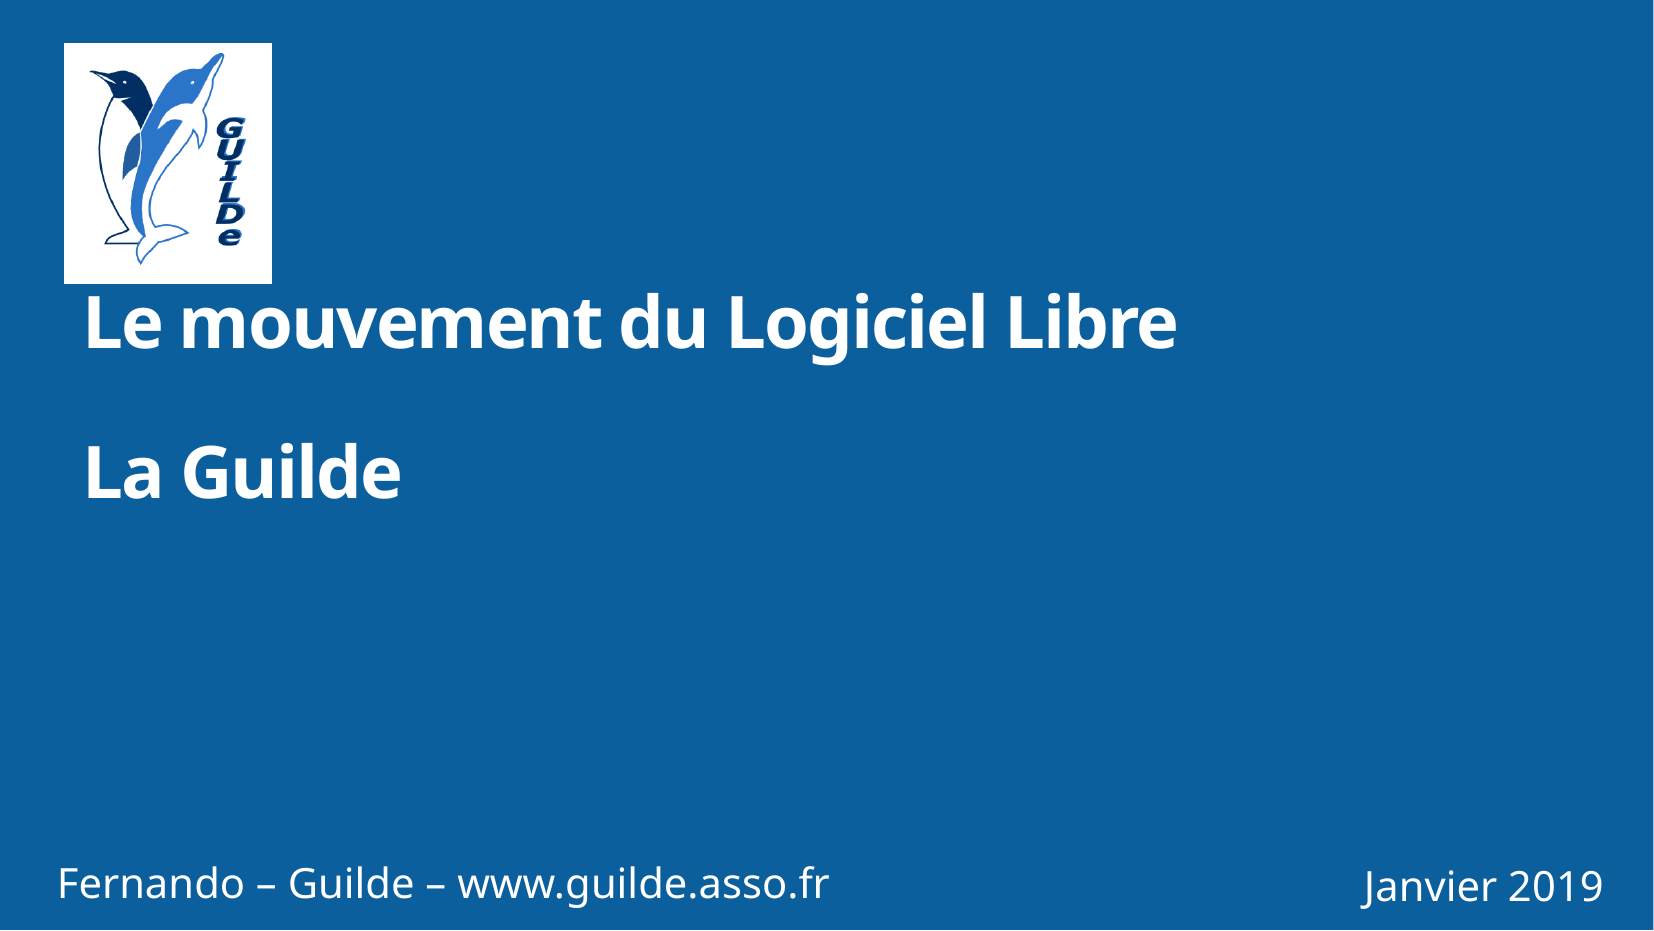

# Le mouvement du Logiciel Libre La Guilde
Fernando – Guilde – www.guilde.asso.fr
Janvier 2019